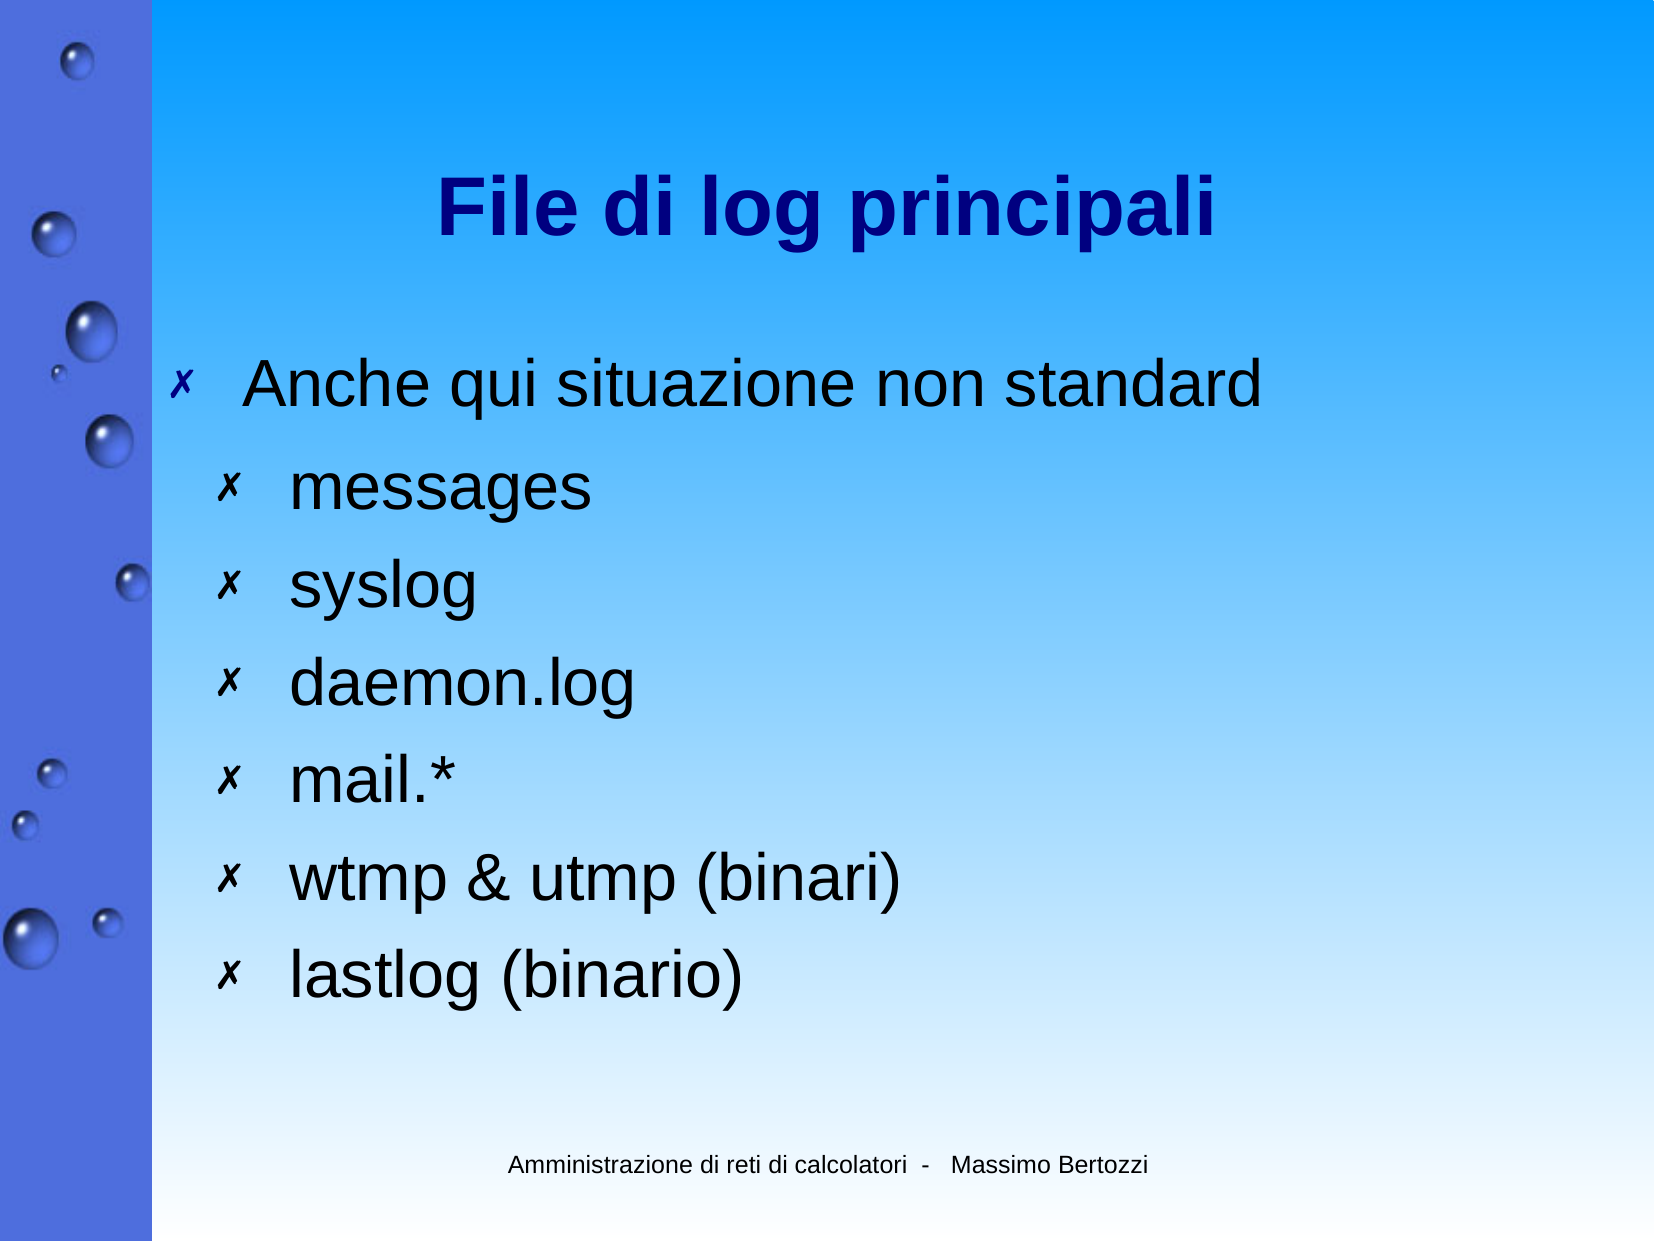

# File di log principali
Anche qui situazione non standard
messages
syslog
daemon.log
mail.*
wtmp & utmp (binari)
lastlog (binario)